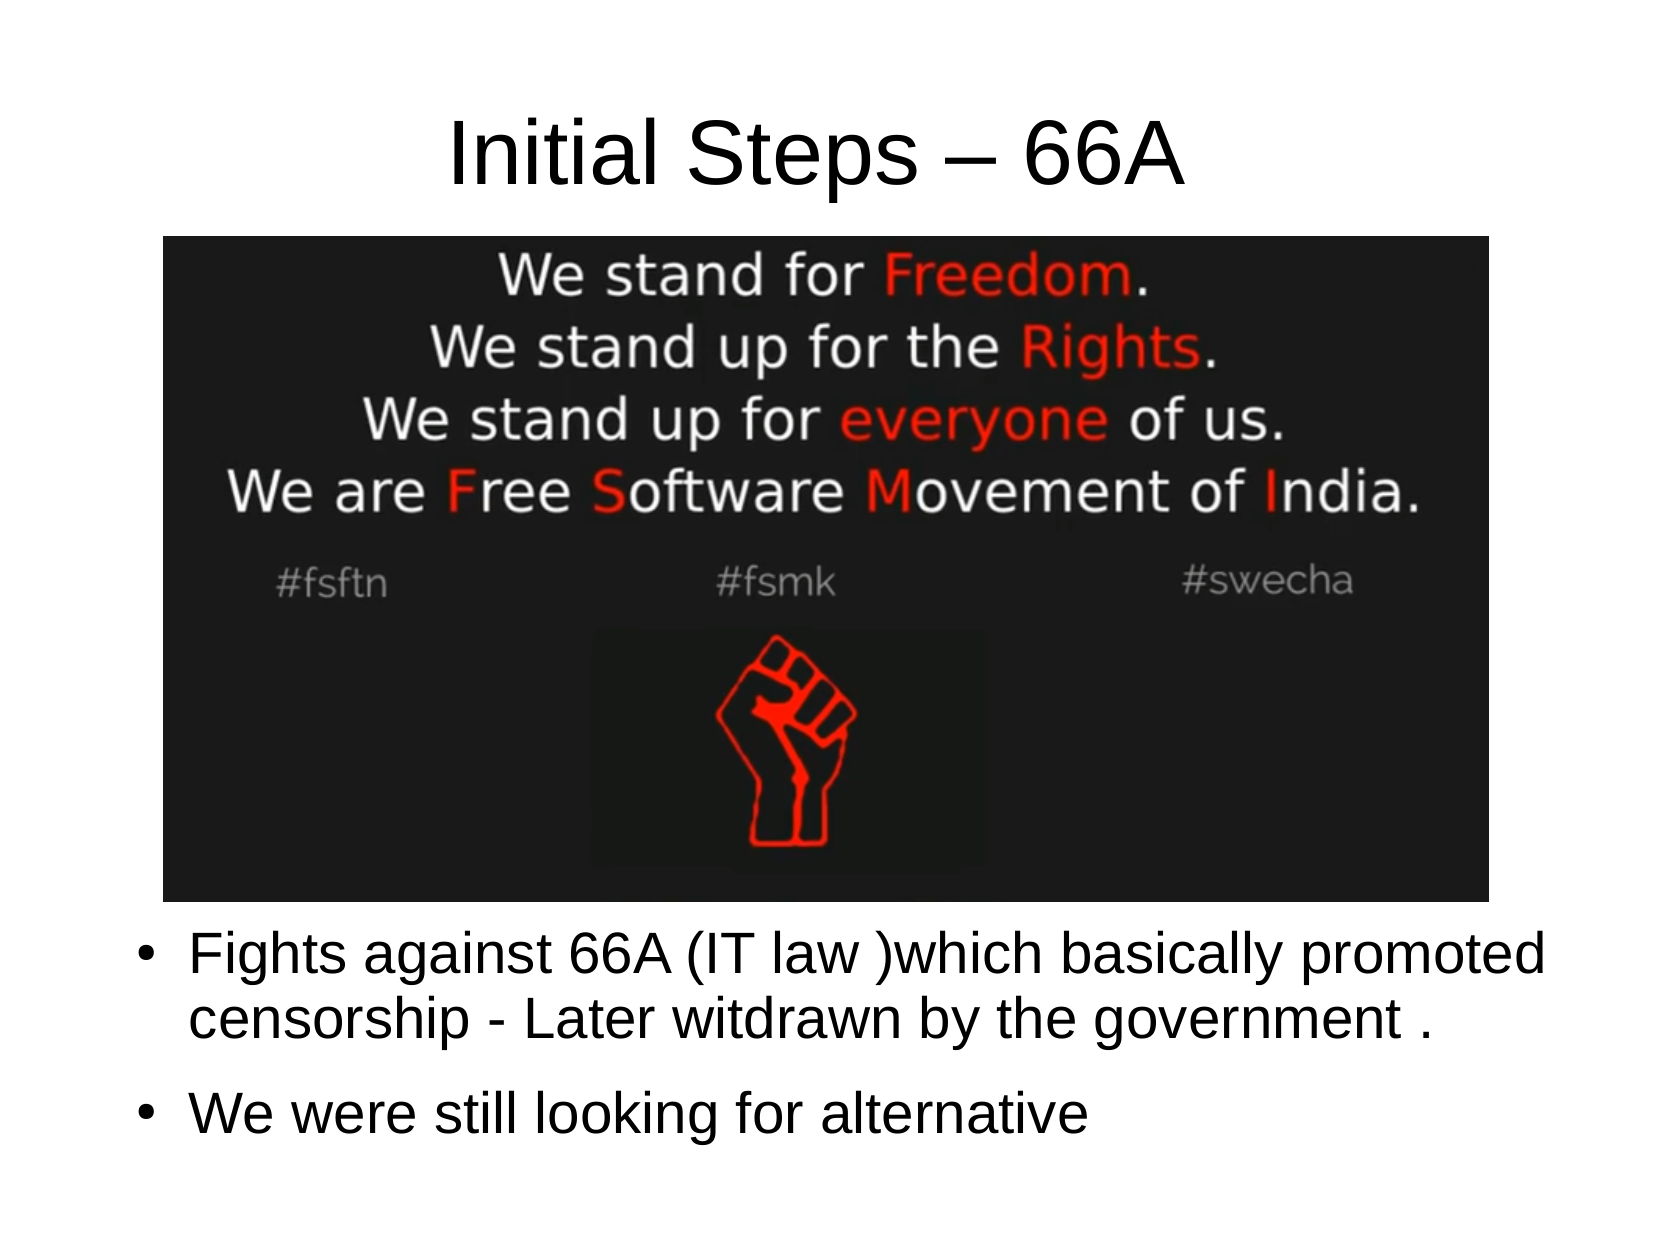

# Initial Steps – 66A
Fights against 66A (IT law )which basically promoted censorship - Later witdrawn by the government .
We were still looking for alternative